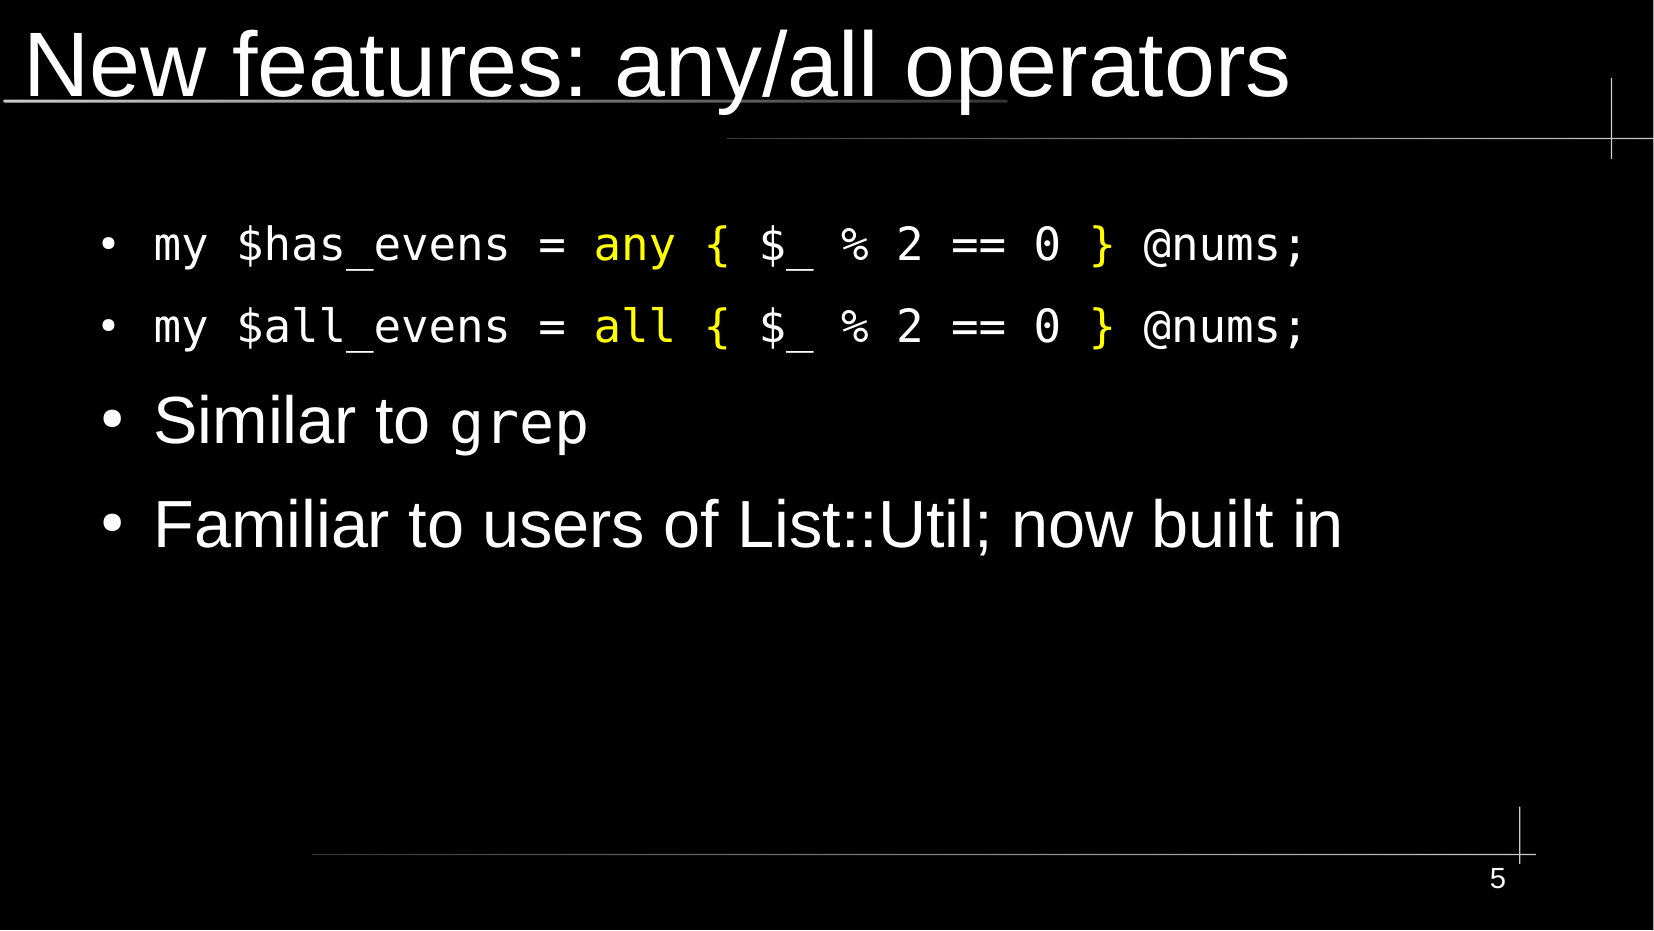

# New features: any/all operators
my $has_evens = any { $_ % 2 == 0 } @nums;
my $all_evens = all { $_ % 2 == 0 } @nums;
Similar to grep
Familiar to users of List::Util; now built in
5